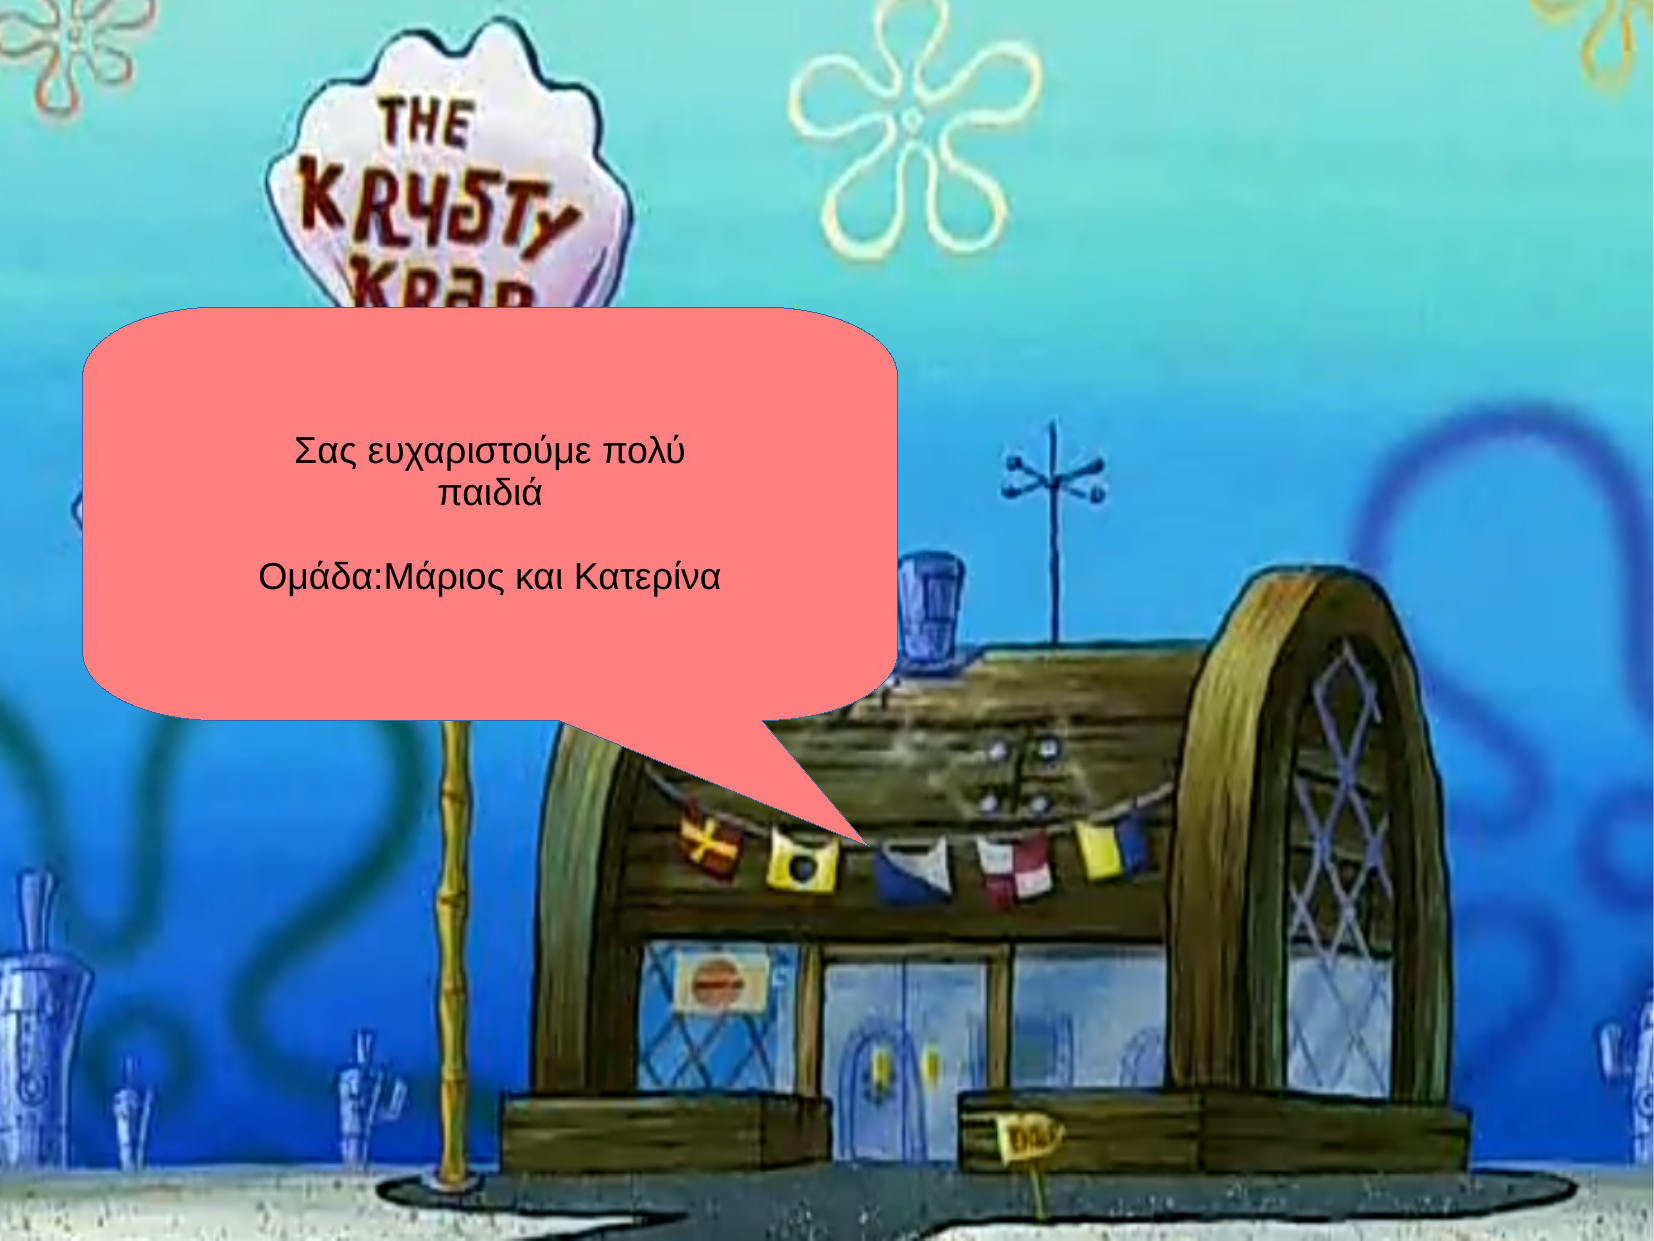

Σας ευχαριστούμε πολύ
παιδιά
Ομάδα:Μάριος και Κατερίνα